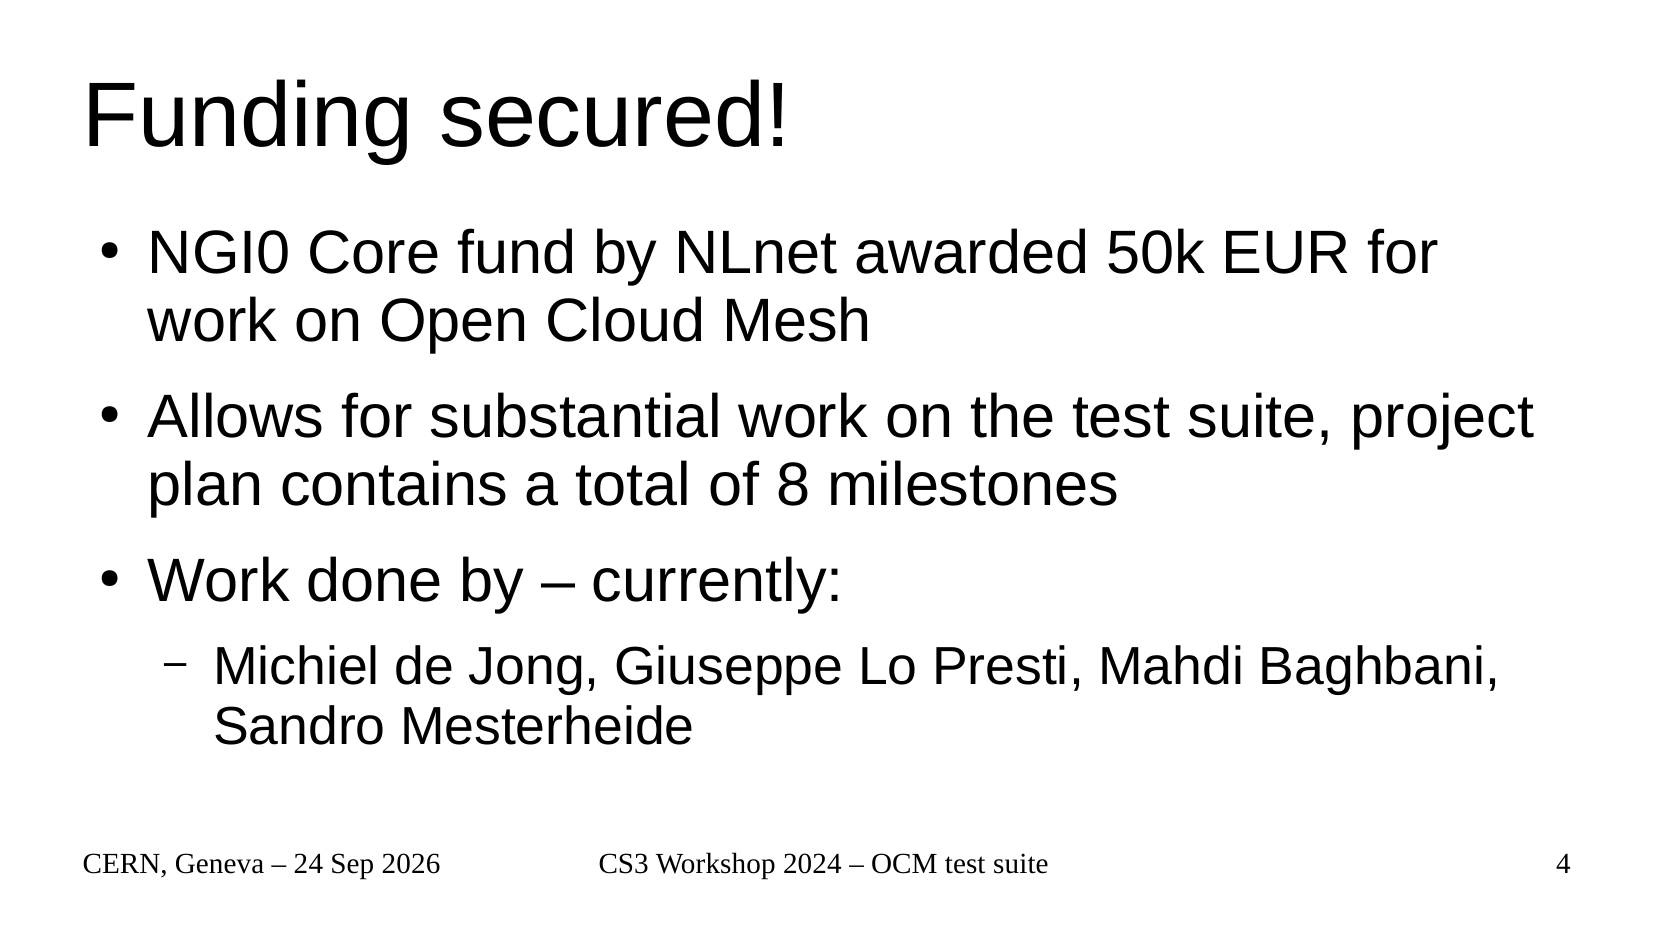

# Funding secured!
NGI0 Core fund by NLnet awarded 50k EUR for work on Open Cloud Mesh
Allows for substantial work on the test suite, project plan contains a total of 8 milestones
Work done by – currently:
Michiel de Jong, Giuseppe Lo Presti, Mahdi Baghbani, Sandro Mesterheide
4